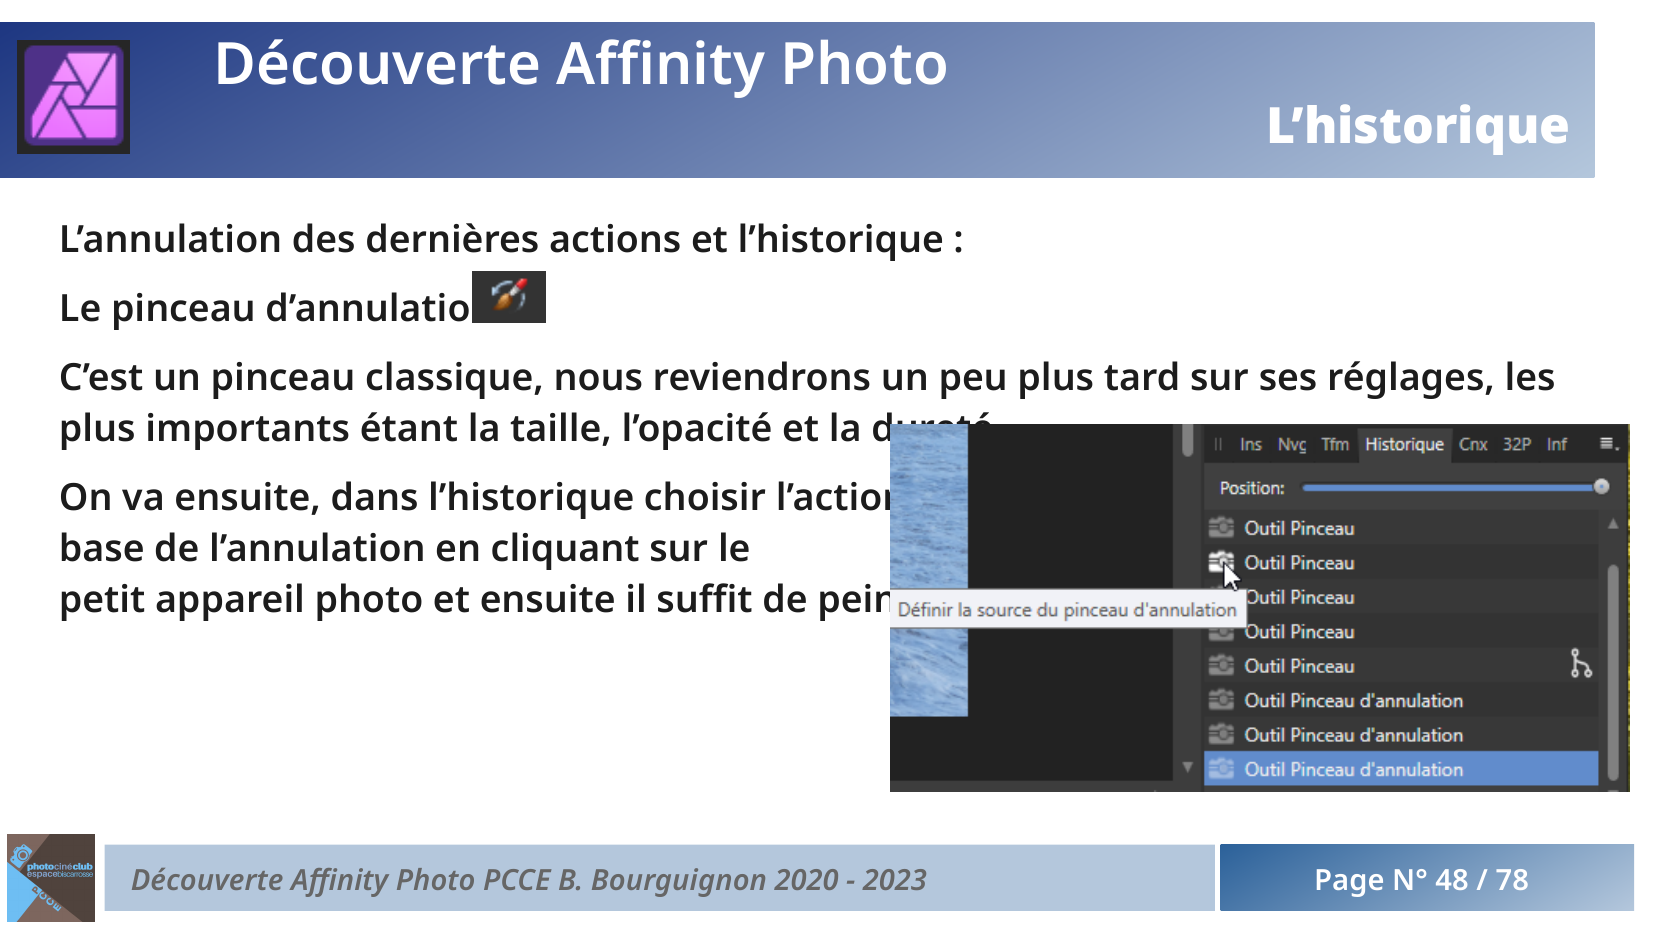

# L’historique
L’annulation des dernières actions et l’historique :
Le pinceau d’annulation :
C’est un pinceau classique, nous reviendrons un peu plus tard sur ses réglages, les plus importants étant la taille, l’opacité et la dureté.
On va ensuite, dans l’historique choisir l’action de
base de l’annulation en cliquant sur le
petit appareil photo et ensuite il suffit de peindre !